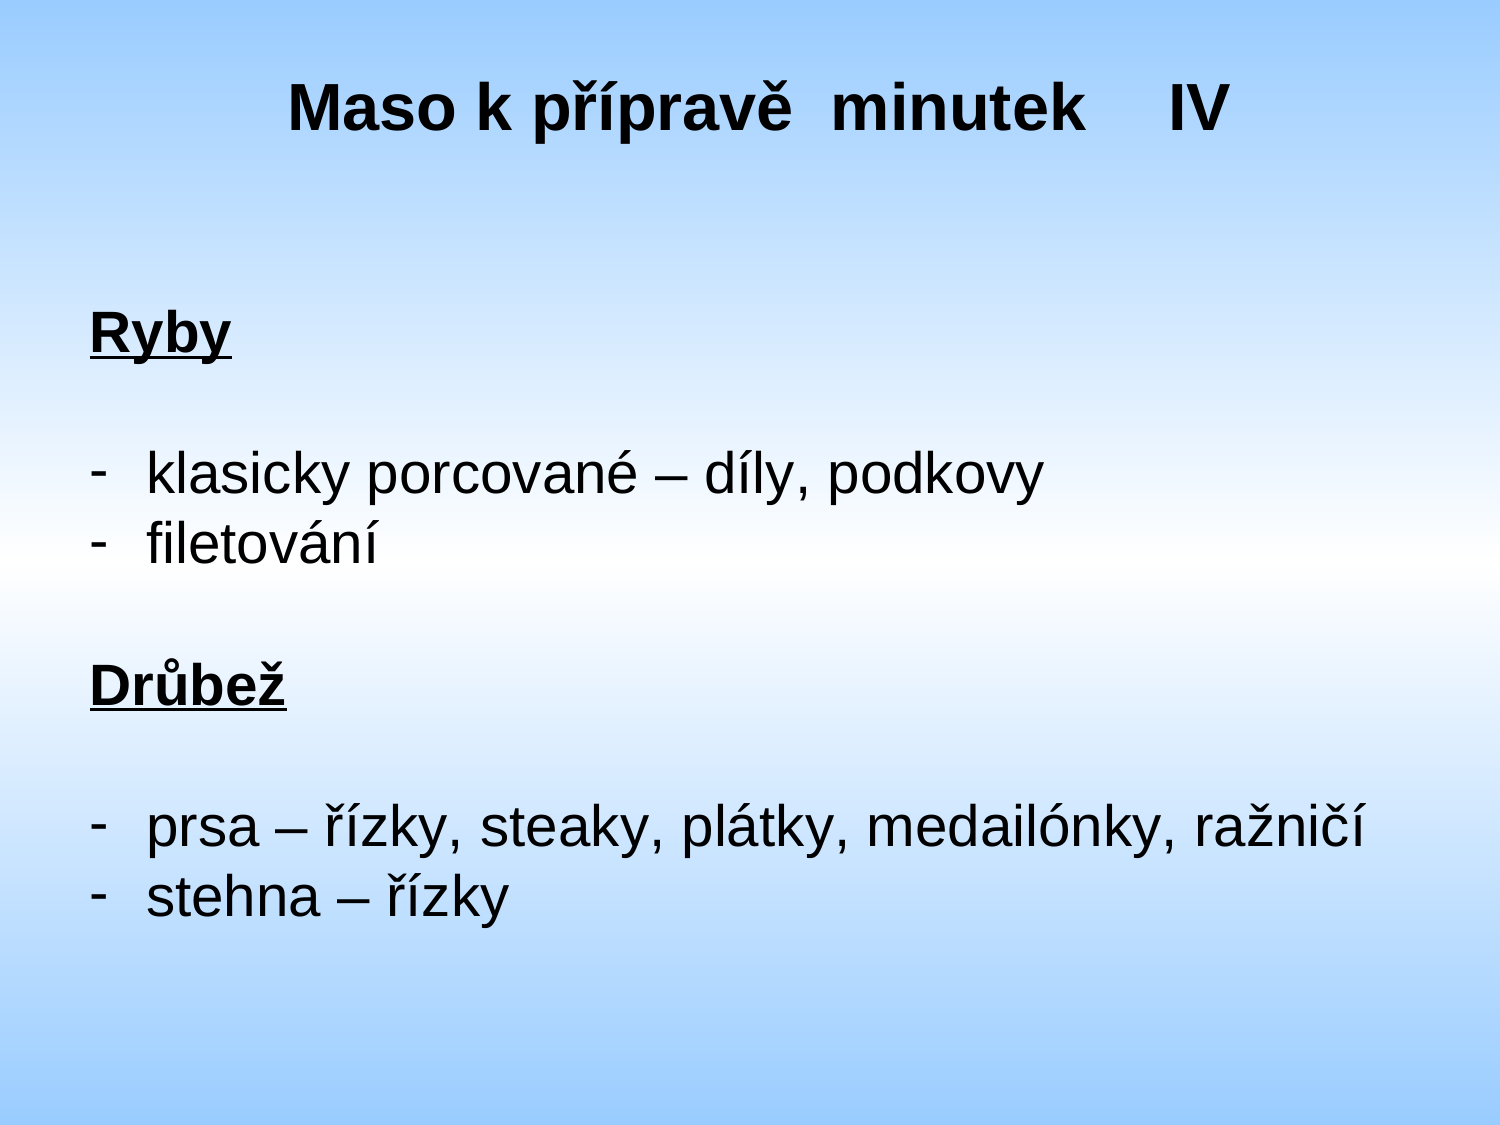

Maso k přípravě minutek	IV
# Ryby
klasicky porcované – díly, podkovy
filetování
Drůbež
prsa – řízky, steaky, plátky, medailónky, ražničí
stehna – řízky